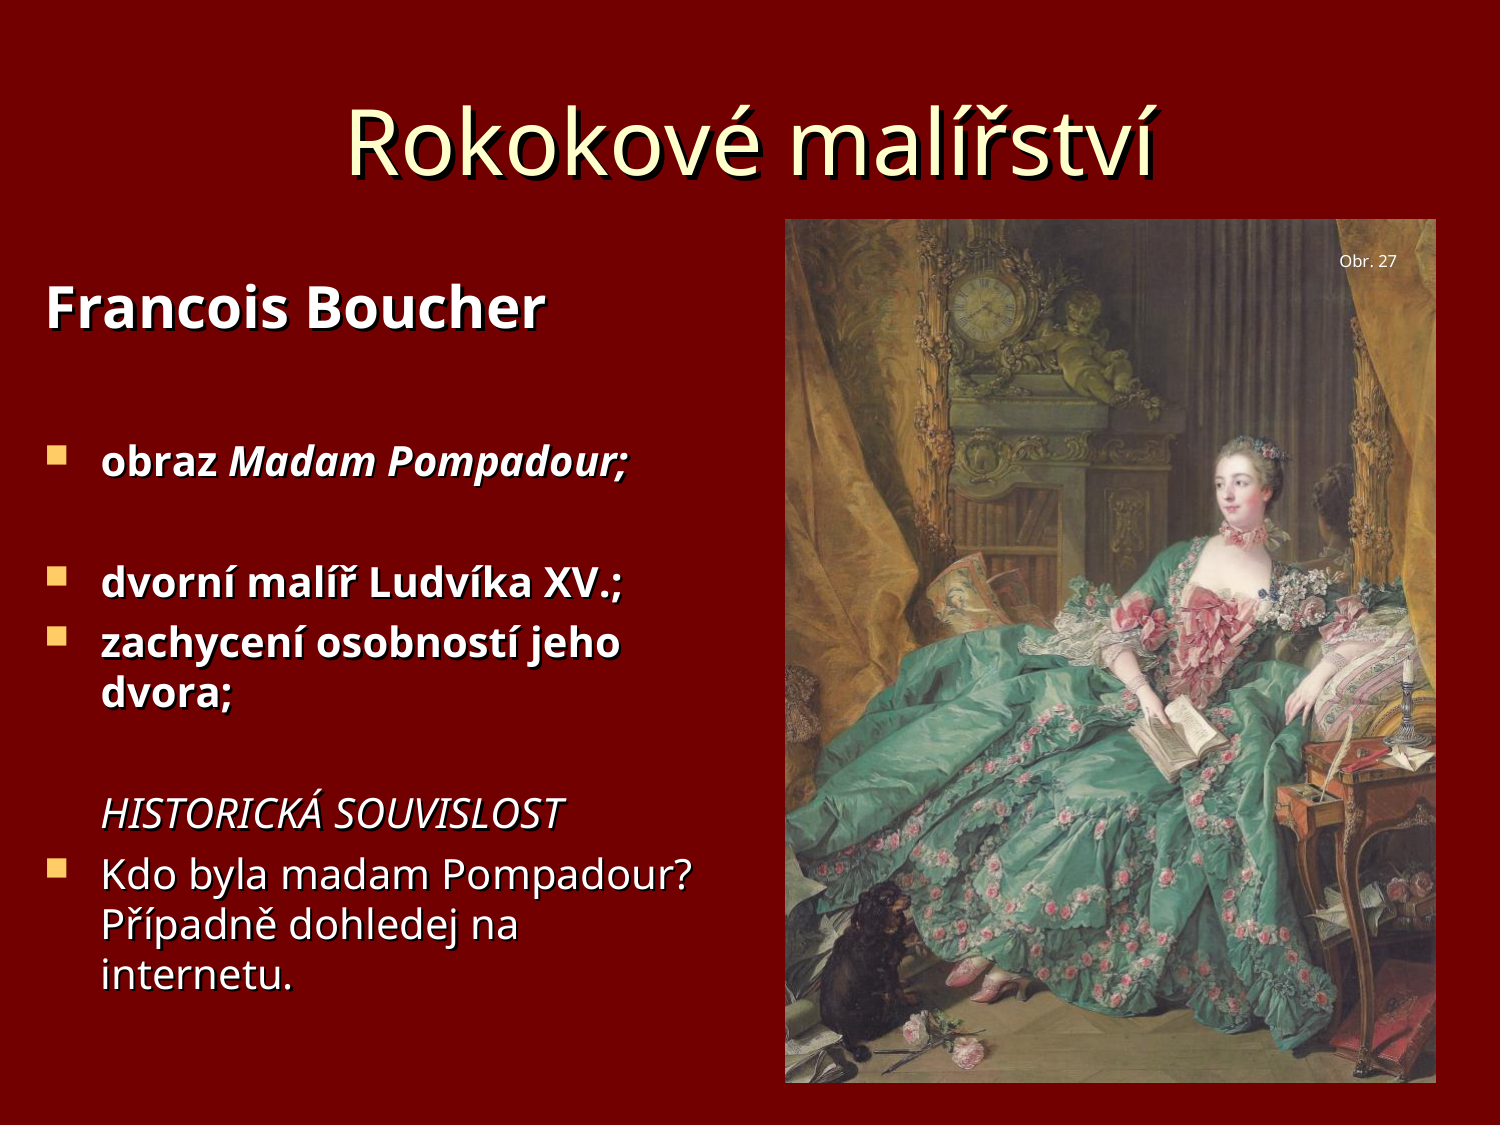

# Rokokové malířství
Obr. 27
Francois Boucher
obraz Madam Pompadour;
dvorní malíř Ludvíka XV.;
zachycení osobností jeho dvora;
	HISTORICKÁ SOUVISLOST
Kdo byla madam Pompadour? Případně dohledej na internetu.